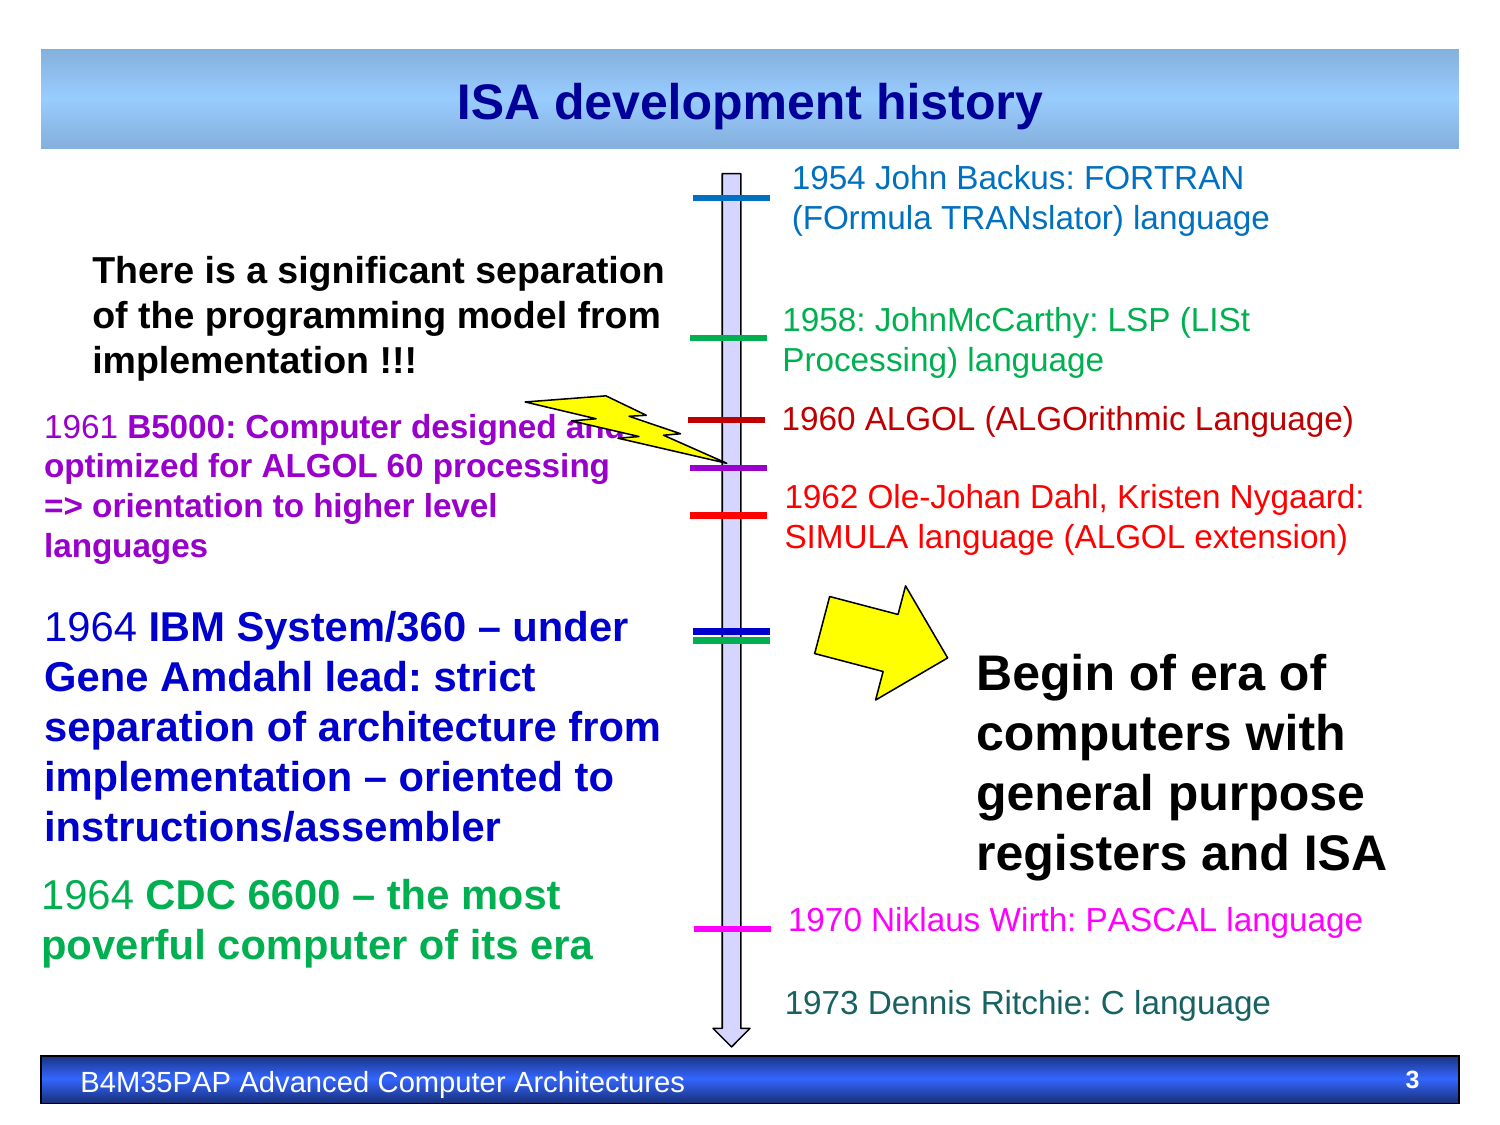

# ISA development history
1954 John Backus: FORTRAN (FOrmula TRANslator) language
There is a significant separation of the programming model from implementation !!!
1958: JohnMcCarthy: LSP (LISt Processing) language
1960 ALGOL (ALGOrithmic Language)
1961 B5000: Computer designed and optimized for ALGOL 60 processing => orientation to higher level languages
1962 Ole-Johan Dahl, Kristen Nygaard: SIMULA language (ALGOL extension)
1964 IBM System/360 – under Gene Amdahl lead: strict separation of architecture from implementation – oriented to instructions/assembler
Begin of era of computers with general purpose registers and ISA
1964 CDC 6600 – the most poverful computer of its era
1970 Niklaus Wirth: PASCAL language
1973 Dennis Ritchie: C language